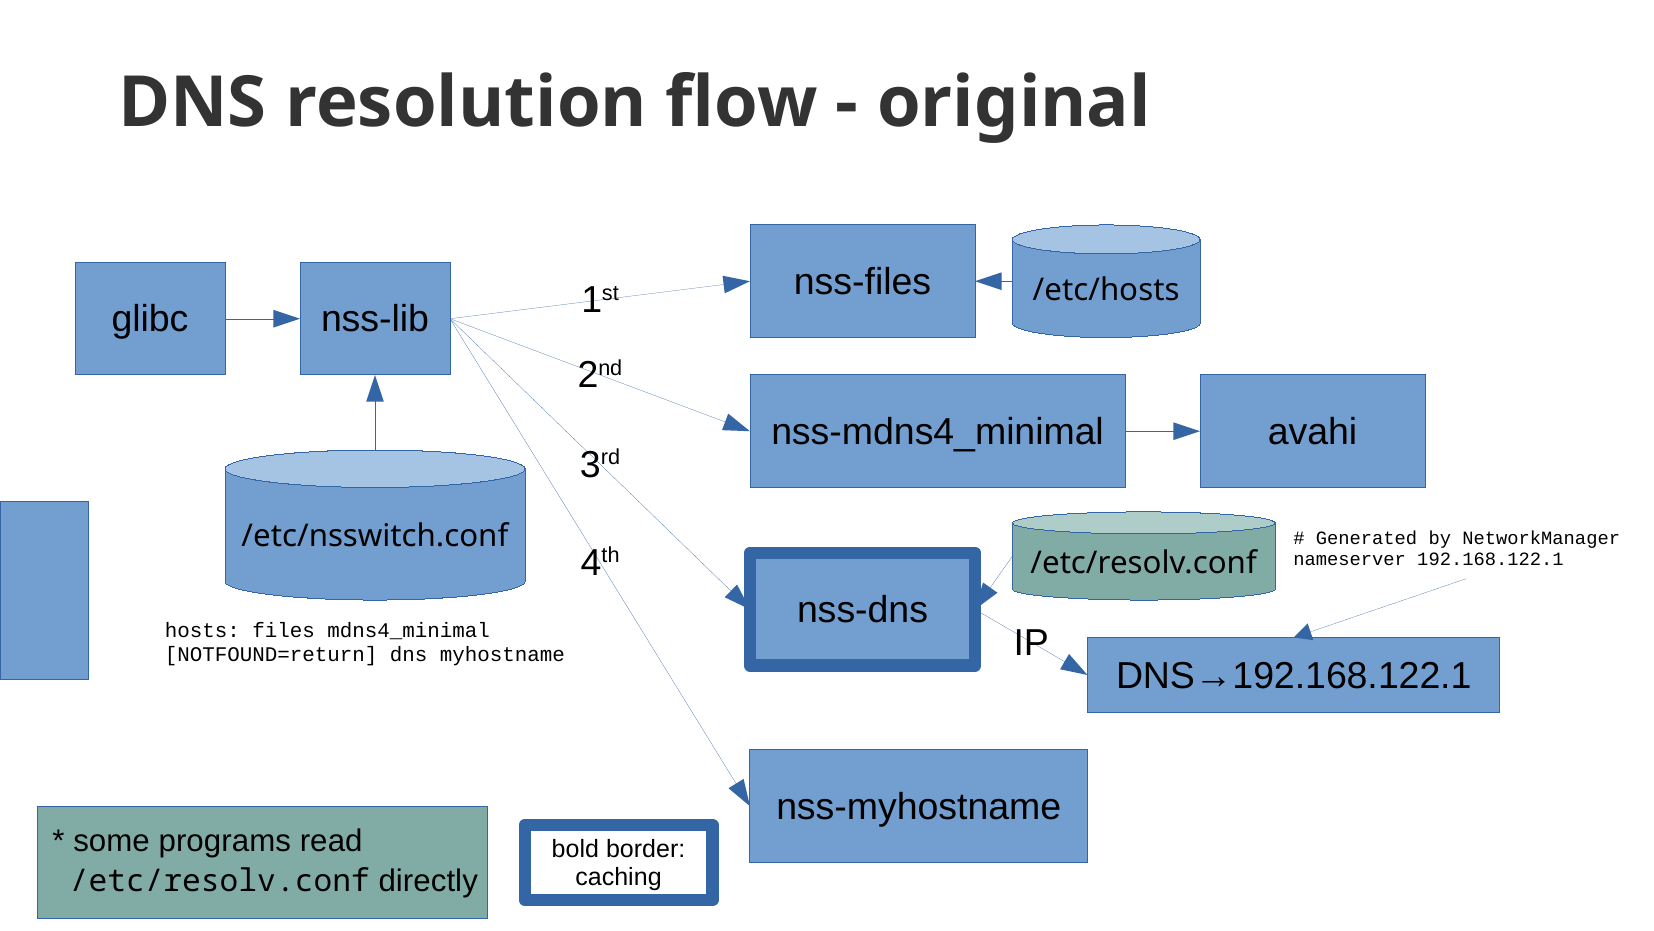

# DNS resolution flow - original
/etc/hosts
nss-files
glibc
nss-lib
nss-mdns4_minimal
avahi
/etc/nsswitch.conf
/etc/resolv.conf
# Generated by NetworkManager
nameserver 192.168.122.1
nss-dns
hosts: files mdns4_minimal [NOTFOUND=return] dns myhostname
DNS→192.168.122.1
nss-myhostname
* some programs read
 /etc/resolv.conf directly
bold border:
caching